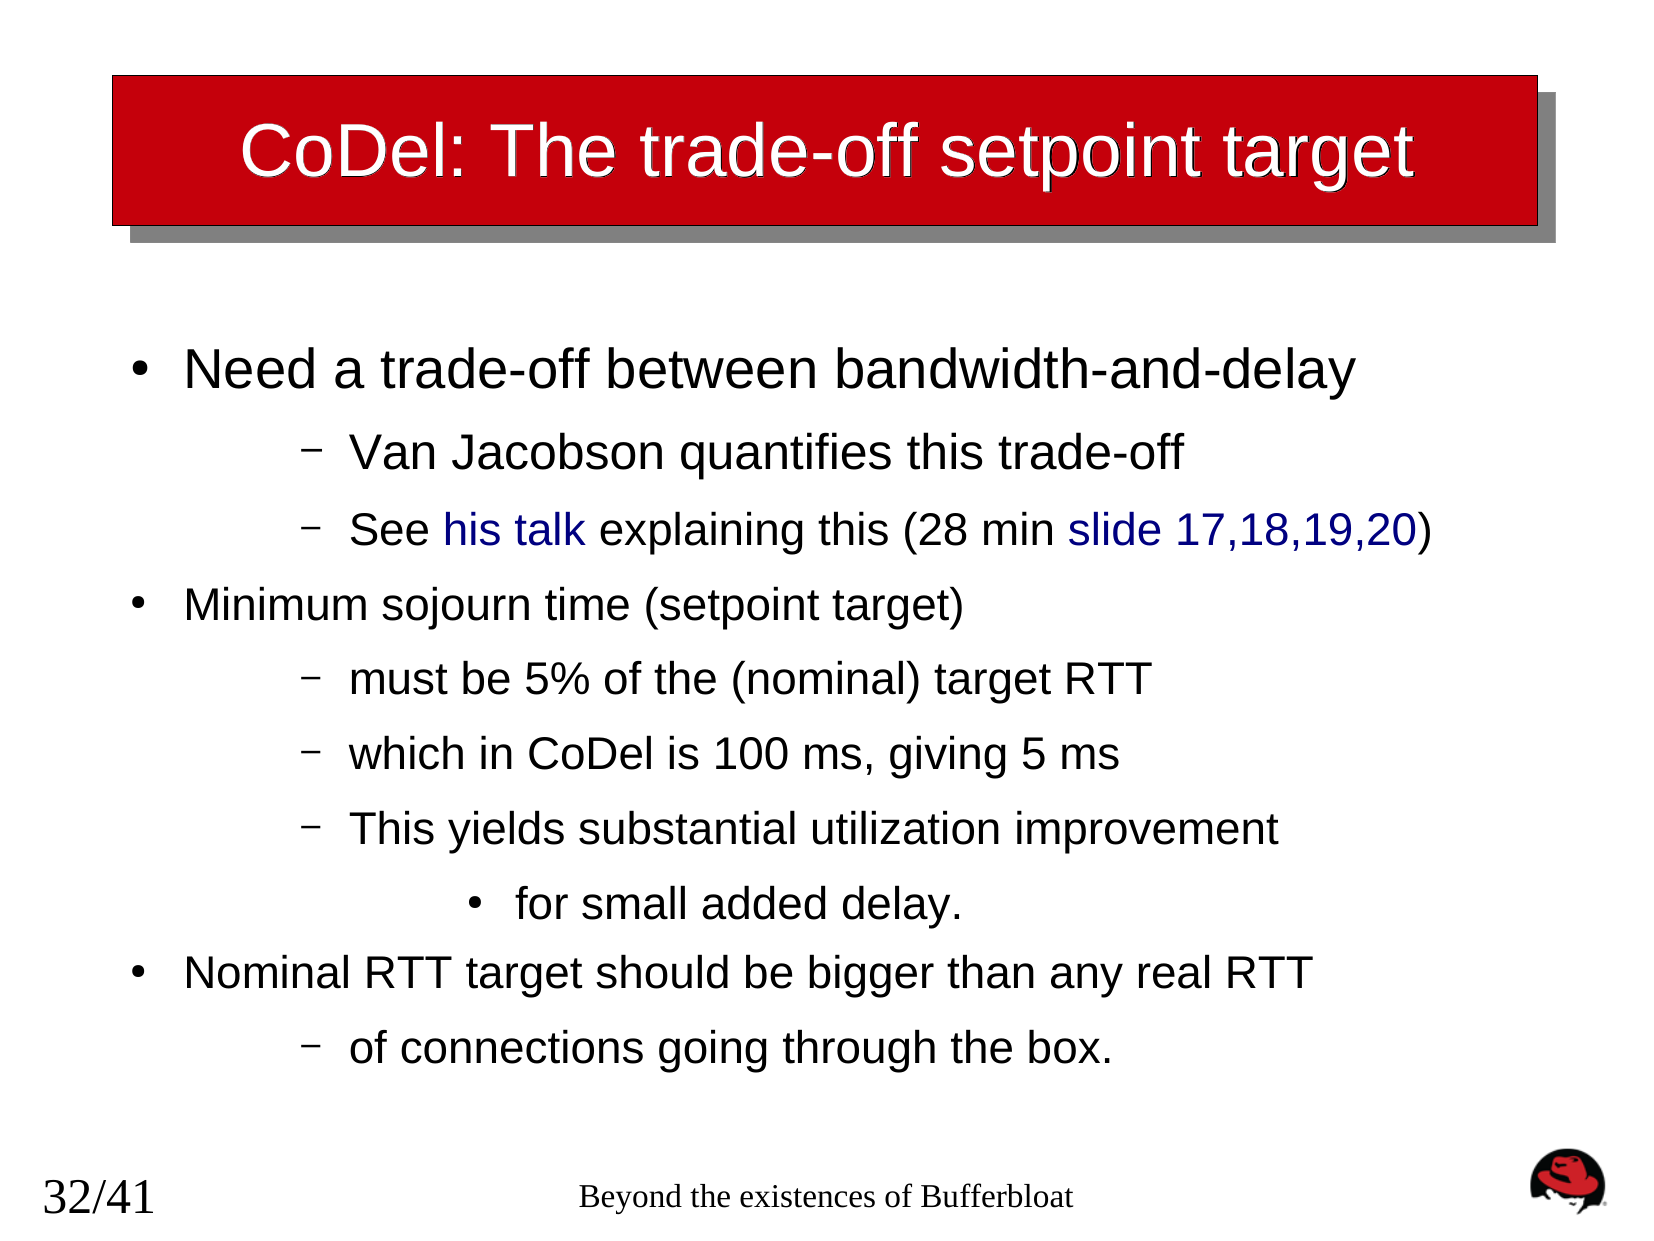

# CoDel: The trade-off setpoint target
Need a trade-off between bandwidth-and-delay
Van Jacobson quantifies this trade-off
See his talk explaining this (28 min slide 17,18,19,20)
Minimum sojourn time (setpoint target)
must be 5% of the (nominal) target RTT
which in CoDel is 100 ms, giving 5 ms
This yields substantial utilization improvement
 for small added delay.
Nominal RTT target should be bigger than any real RTT
of connections going through the box.